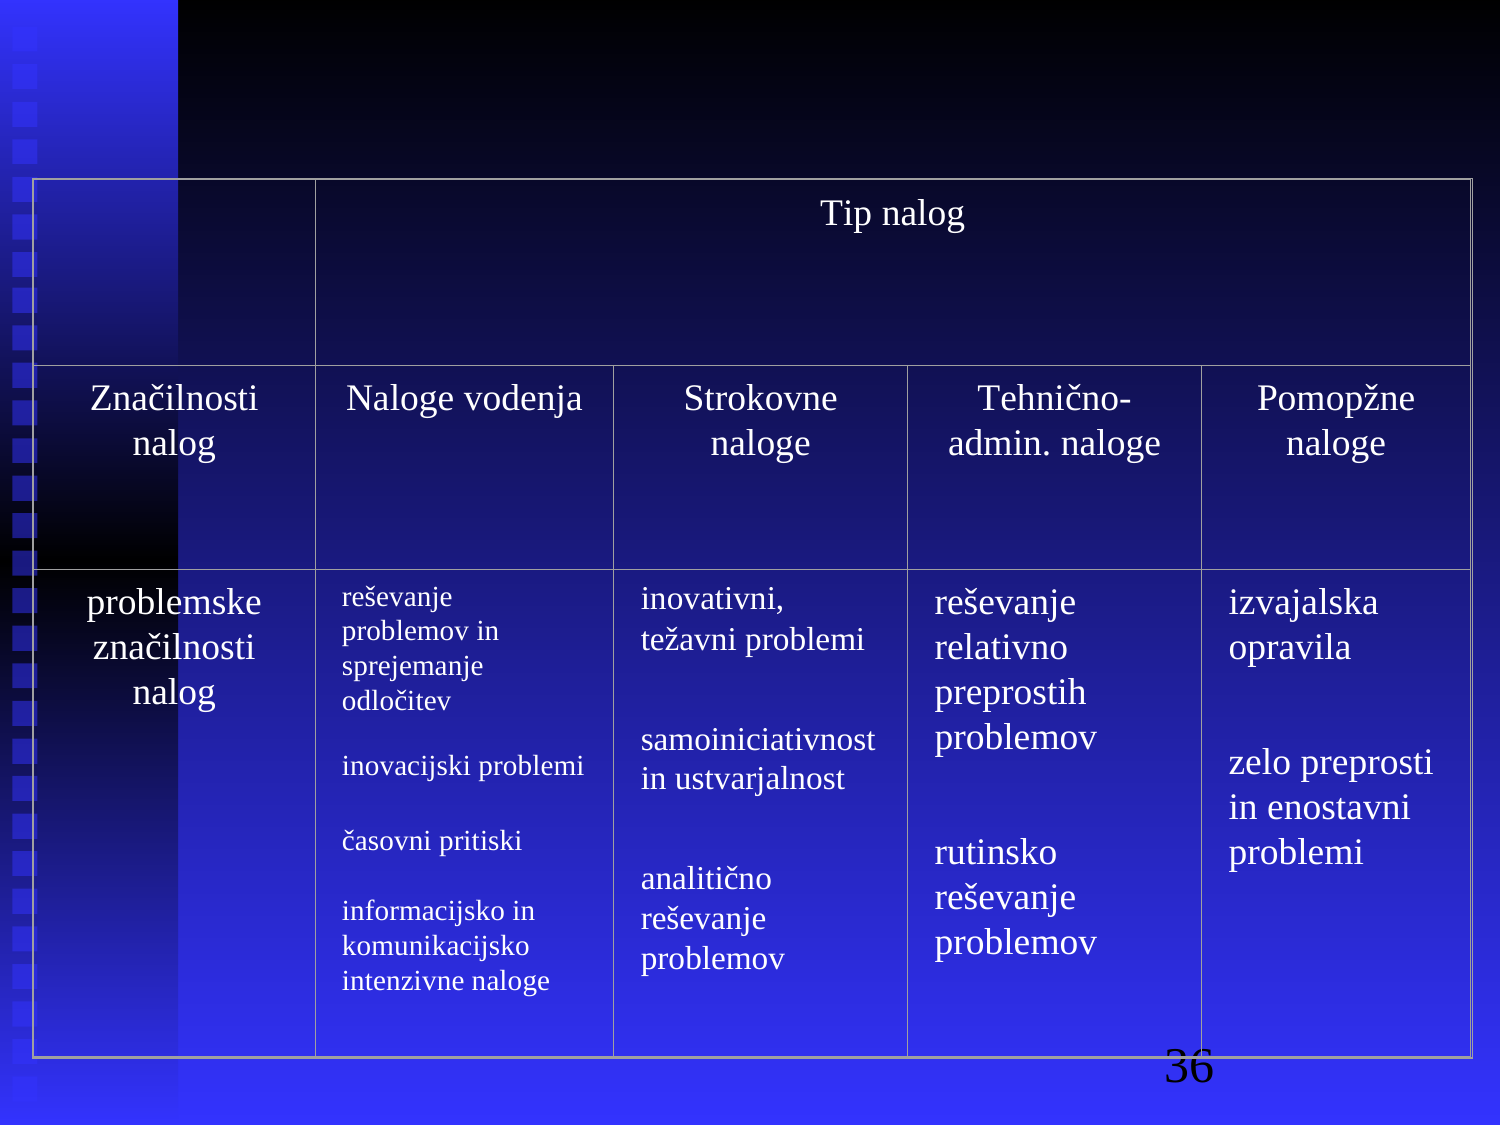

Tip nalog
Značilnosti nalog
Naloge vodenja
Strokovne naloge
Tehnično-admin. naloge
Pomopžne naloge
problemske značilnosti nalog
reševanje problemov in sprejemanje odločitev
inovacijski problemi
časovni pritiski
informacijsko in komunikacijsko intenzivne naloge
inovativni, težavni problemi
samoiniciativnost in ustvarjalnost
analitično reševanje problemov
reševanje relativno preprostih problemov
rutinsko reševanje problemov
izvajalska opravila
zelo preprosti in enostavni problemi
36